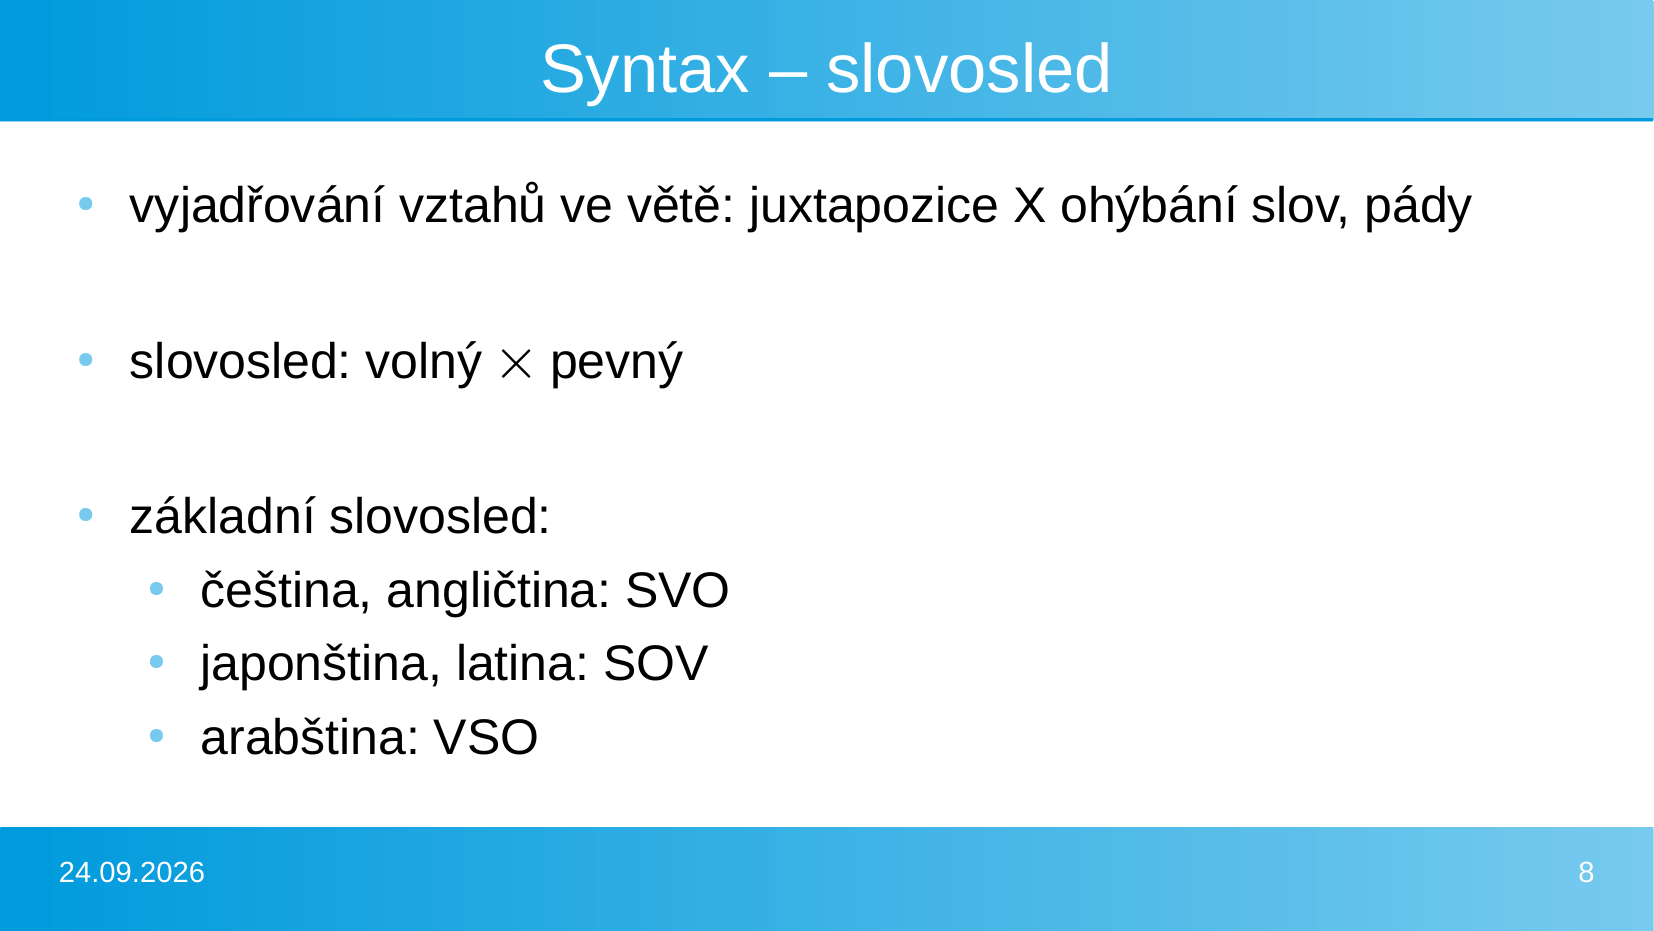

# Syntax – slovosled
vyjadřování vztahů ve větě: juxtapozice X ohýbání slov, pády
slovosled: volný  pevný
základní slovosled:
čeština, angličtina: SVO
japonština, latina: SOV
arabština: VSO
8